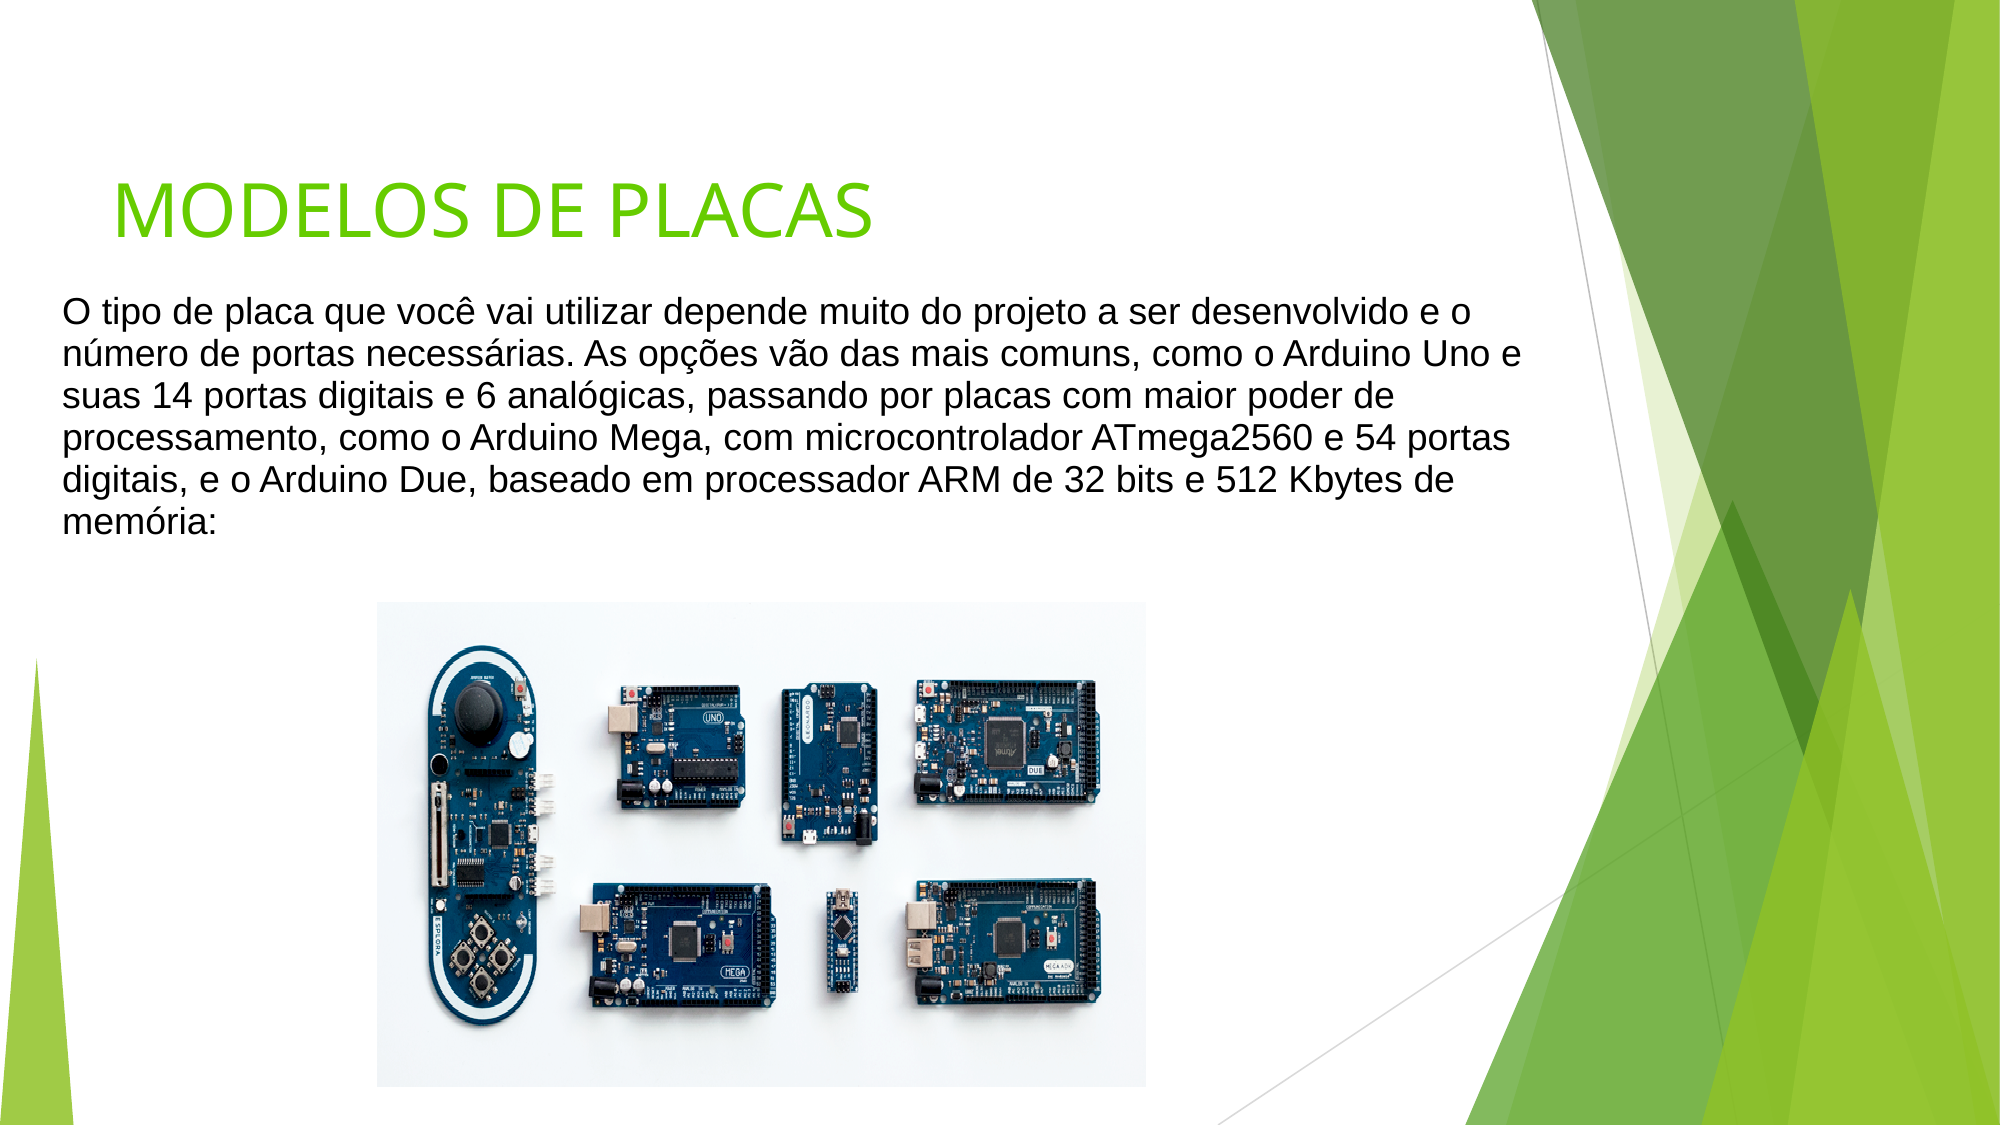

# MODELOS DE PLACAS
O tipo de placa que você vai utilizar depende muito do projeto a ser desenvolvido e o número de portas necessárias. As opções vão das mais comuns, como o Arduino Uno e suas 14 portas digitais e 6 analógicas, passando por placas com maior poder de processamento, como o Arduino Mega, com microcontrolador ATmega2560 e 54 portas digitais, e o Arduino Due, baseado em processador ARM de 32 bits e 512 Kbytes de memória: